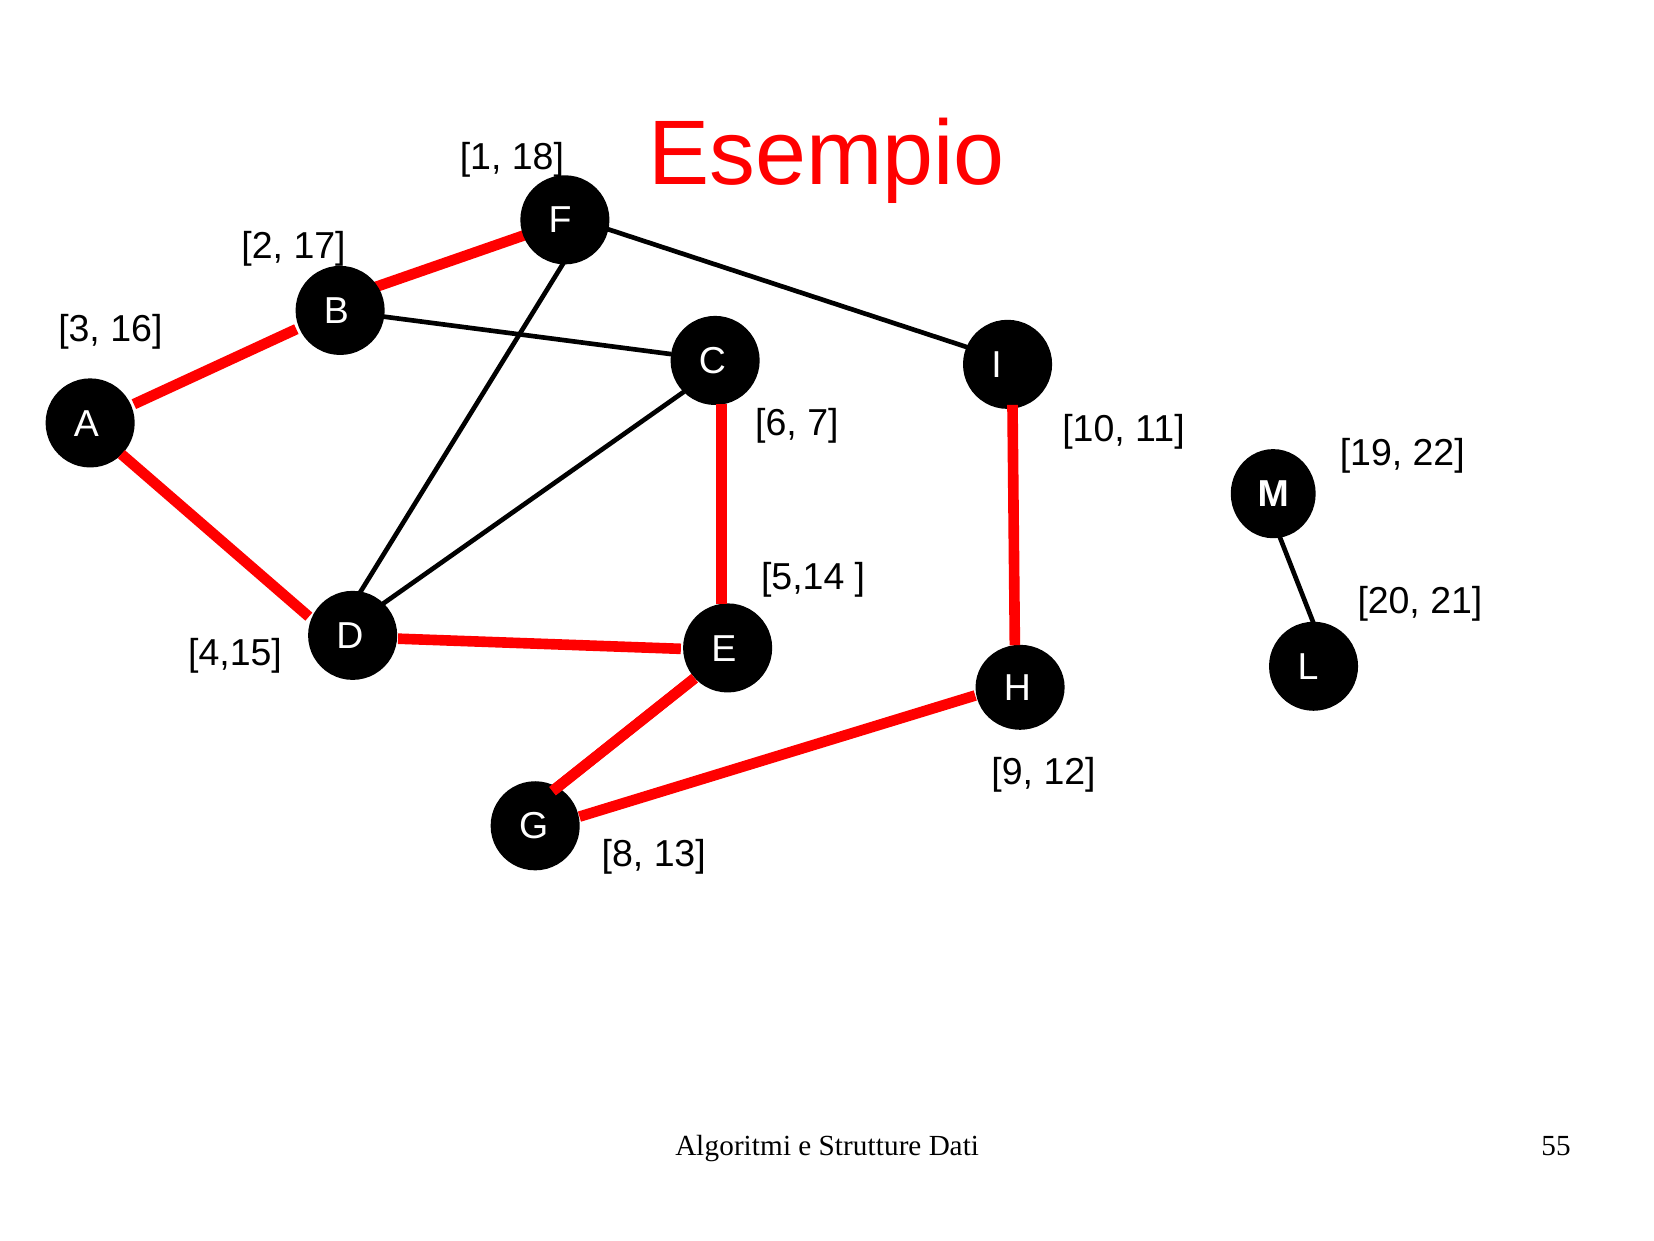

# Esempio
[1, 18]
F
[2, 17]
B
[3, 16]
C
I
A
[6, 7]
[10, 11]
[19, 22]
M
[5,14 ]
[20, 21]
D
E
L
[4,15]
H
[9, 12]
G
[8, 13]
Algoritmi e Strutture Dati
55